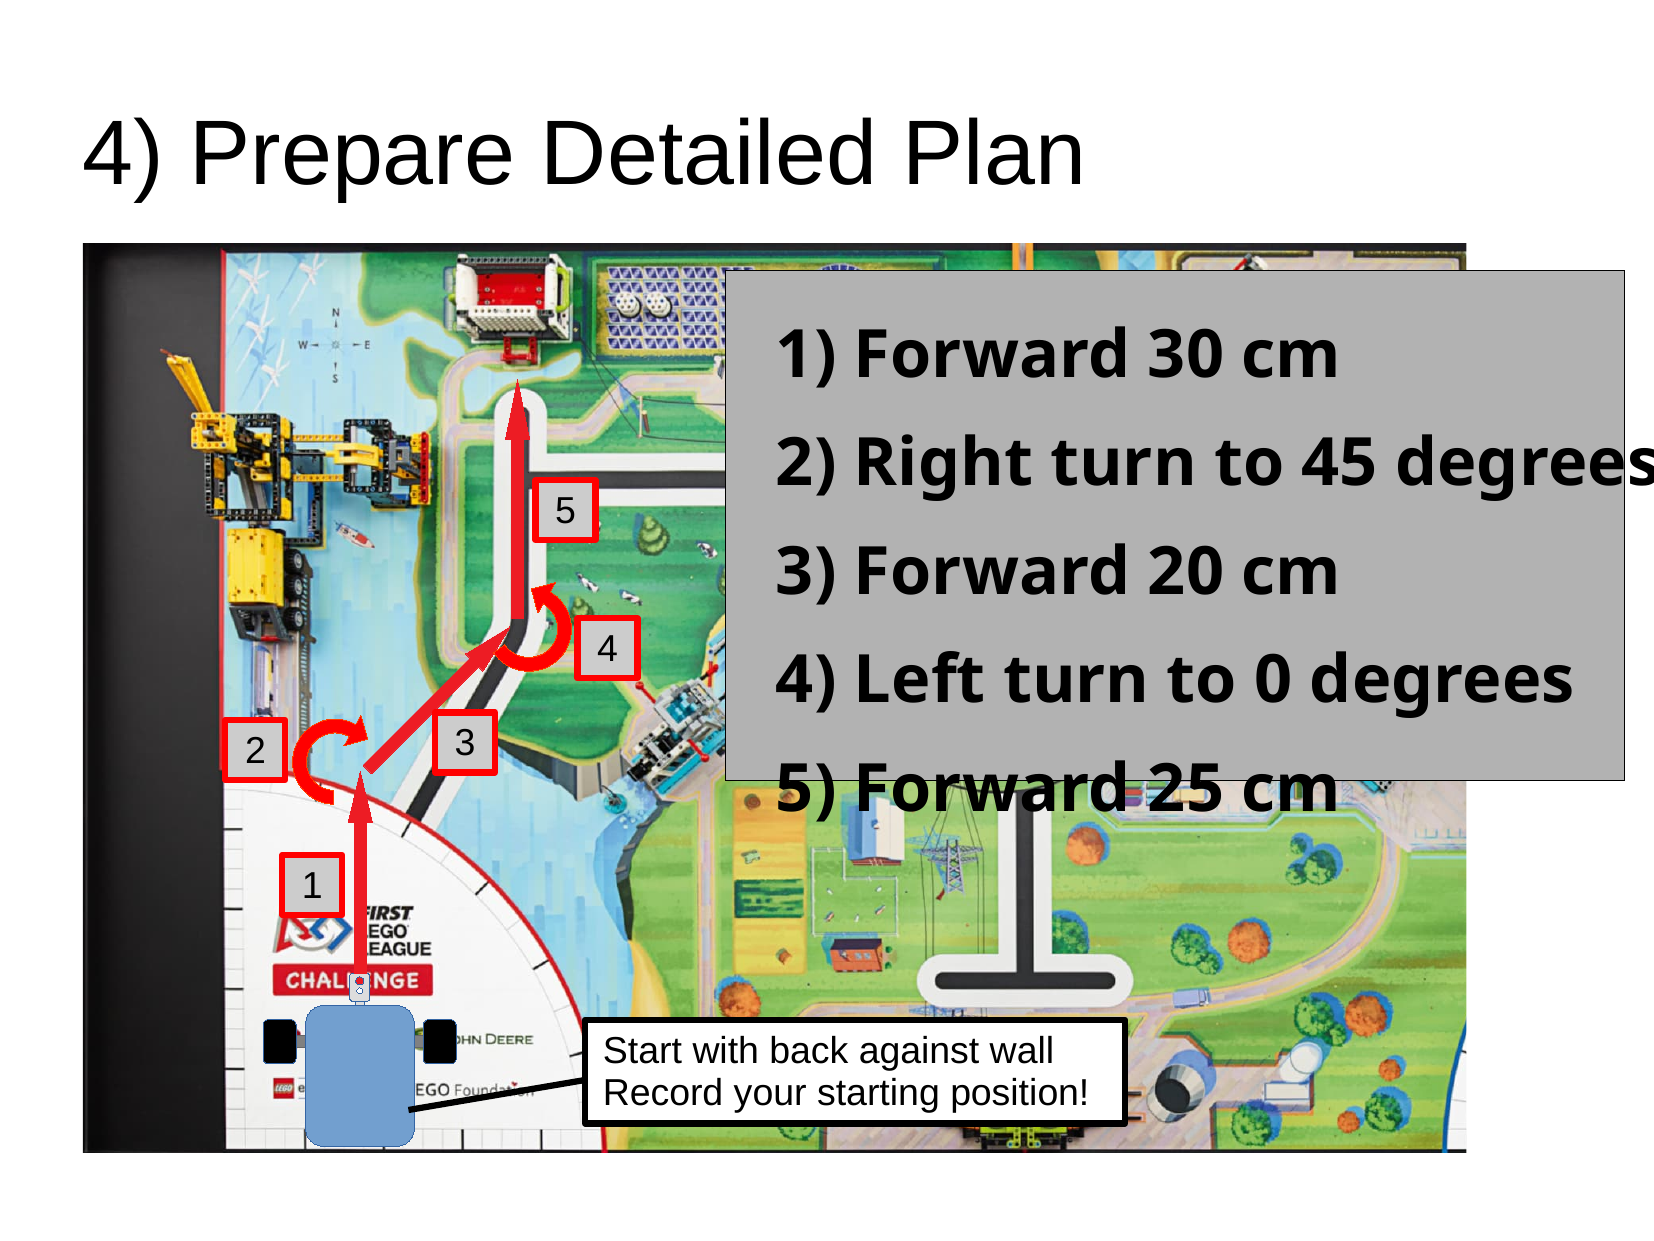

# 4) Prepare Detailed Plan
1) Forward 30 cm
2) Right turn to 45 degrees
3) Forward 20 cm
4) Left turn to 0 degrees
5) Forward 25 cm
5
4
3
2
1
Start with back against wall
Record your starting position!